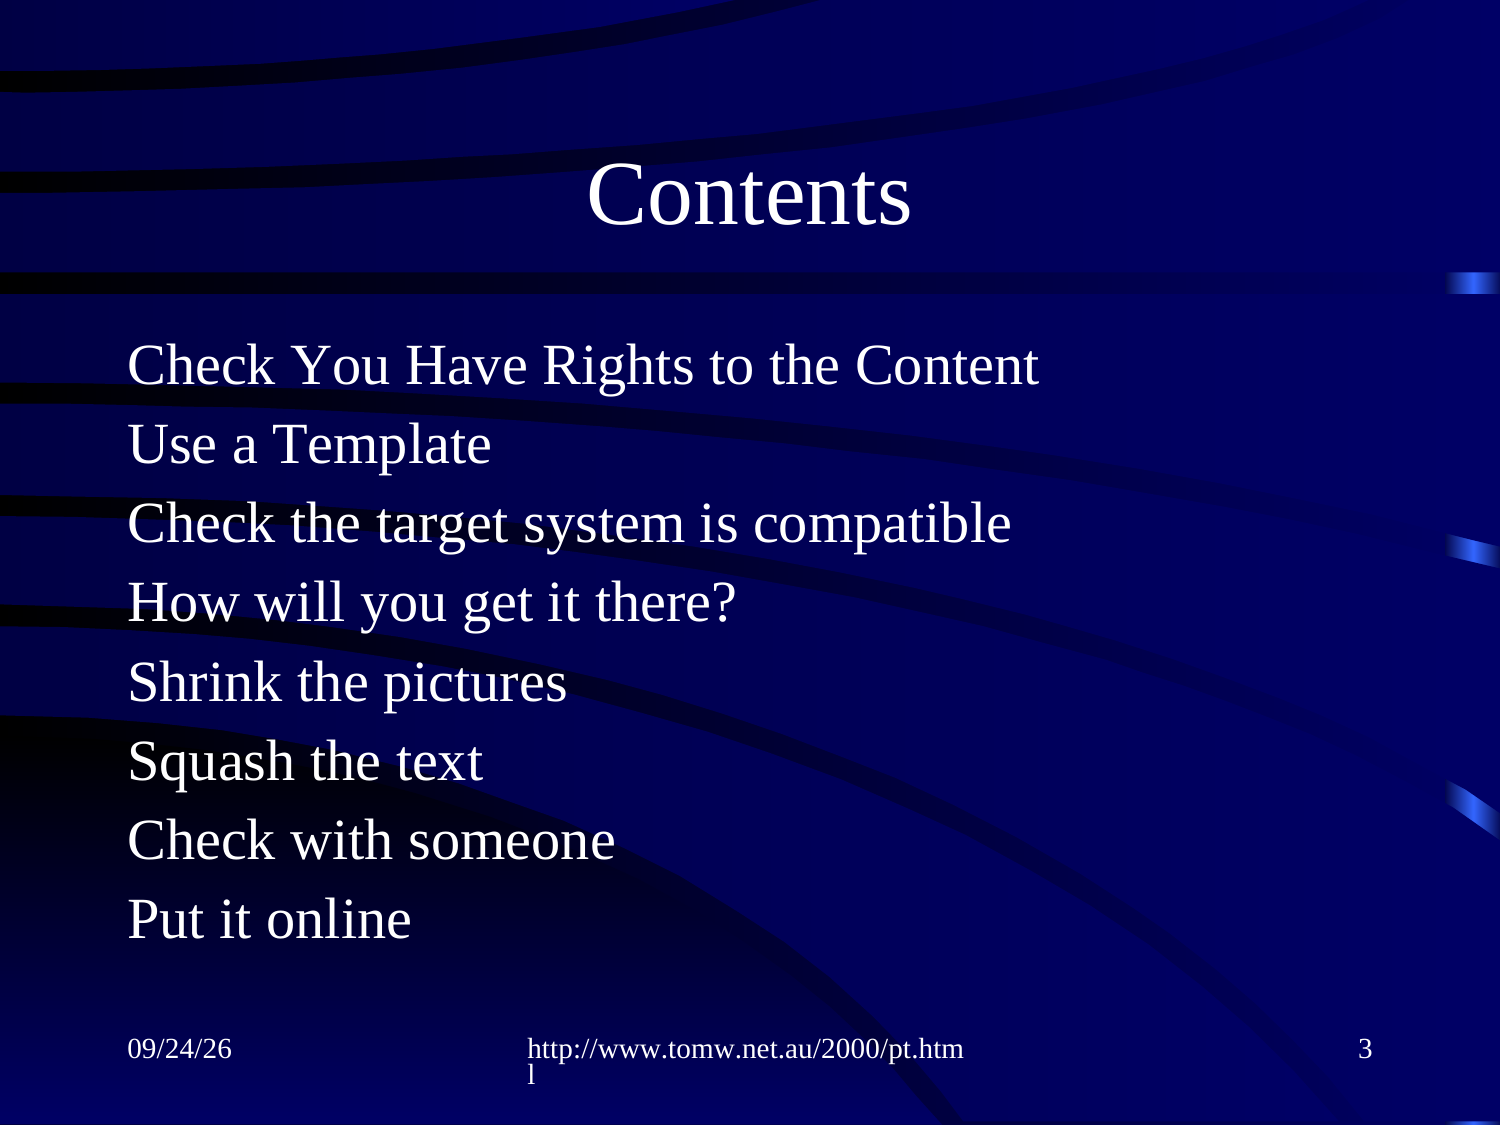

# Contents
Check You Have Rights to the Content
Use a Template
Check the target system is compatible
How will you get it there?
Shrink the pictures
Squash the text
Check with someone
Put it online
http://www.tomw.net.au/2000/pt.html
3